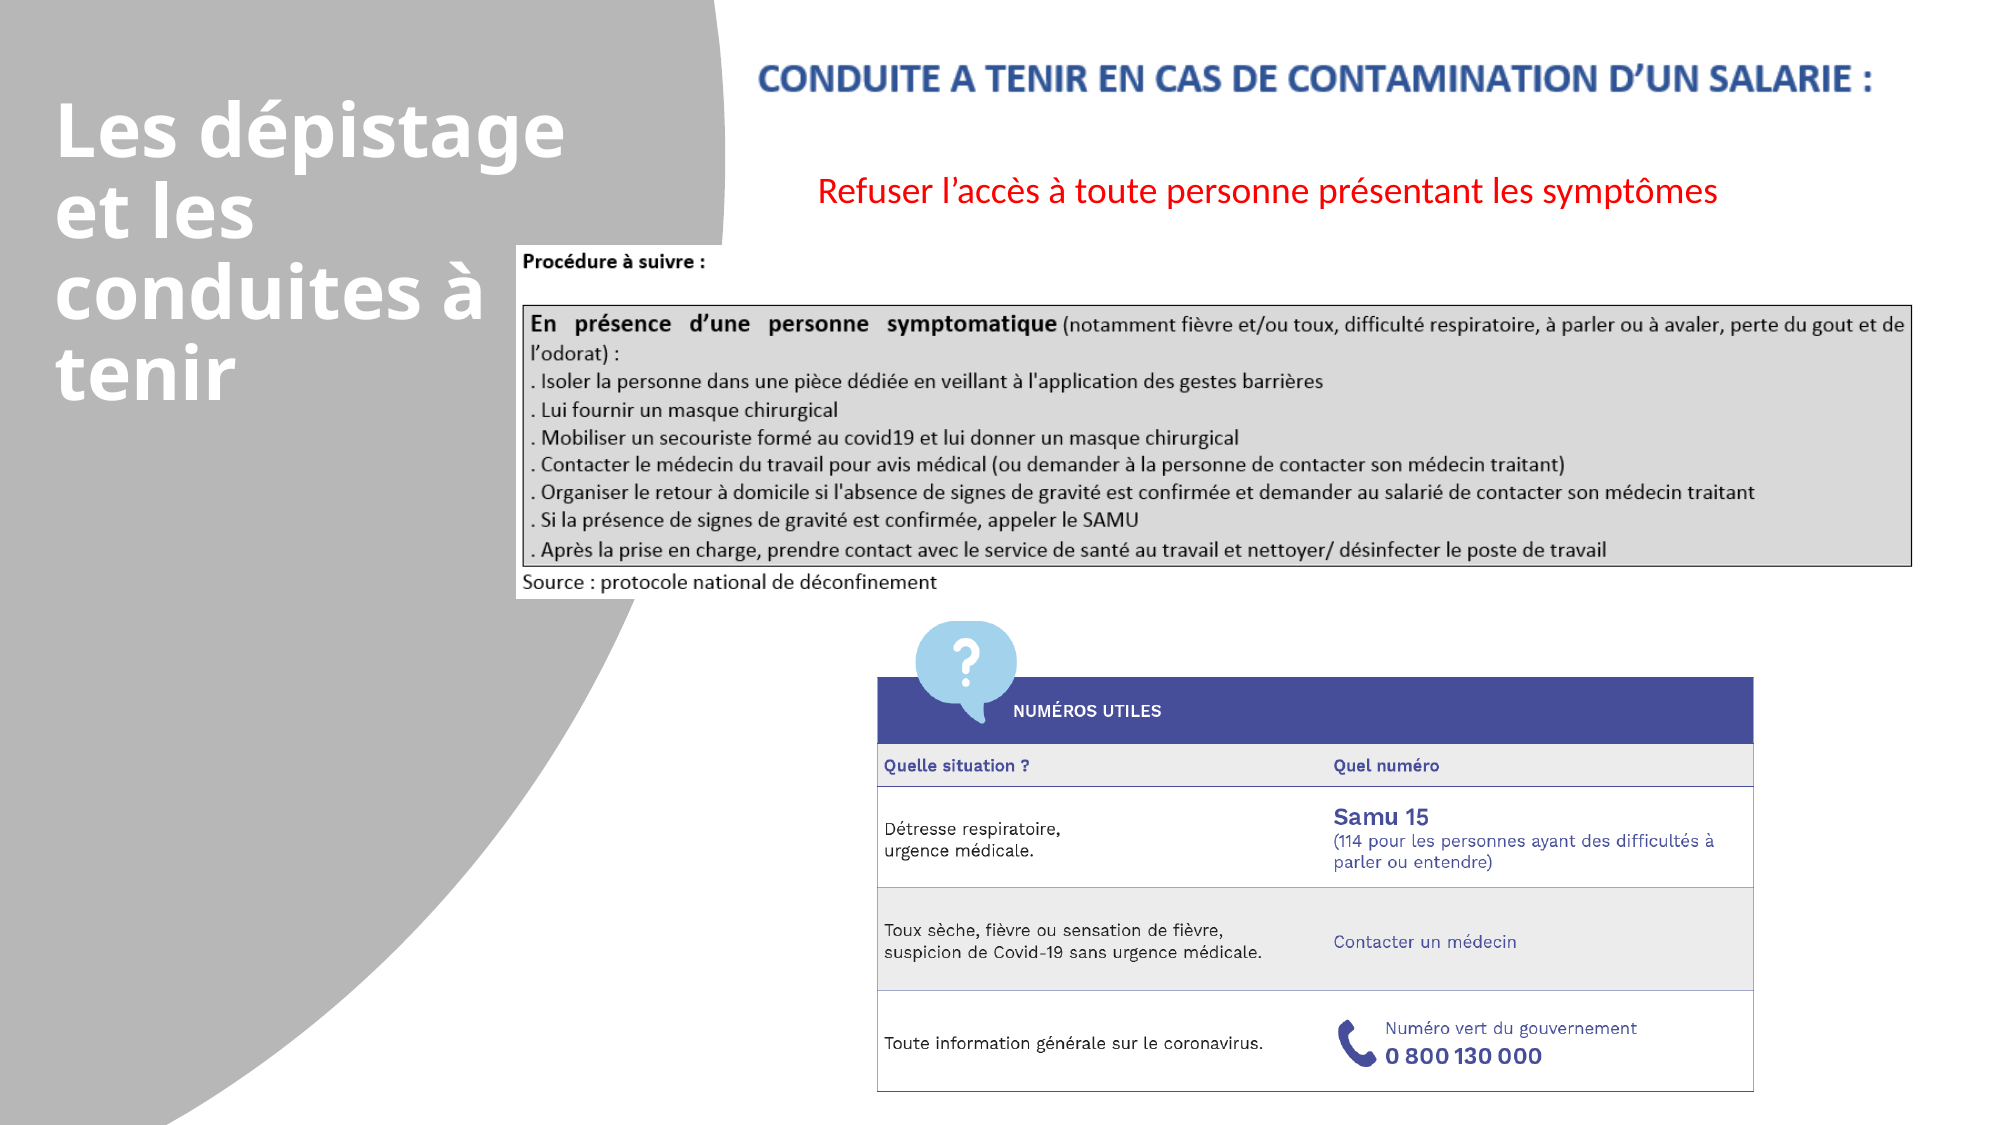

# Les dépistage et les conduites à tenir
Refuser l’accès à toute personne présentant les symptômes